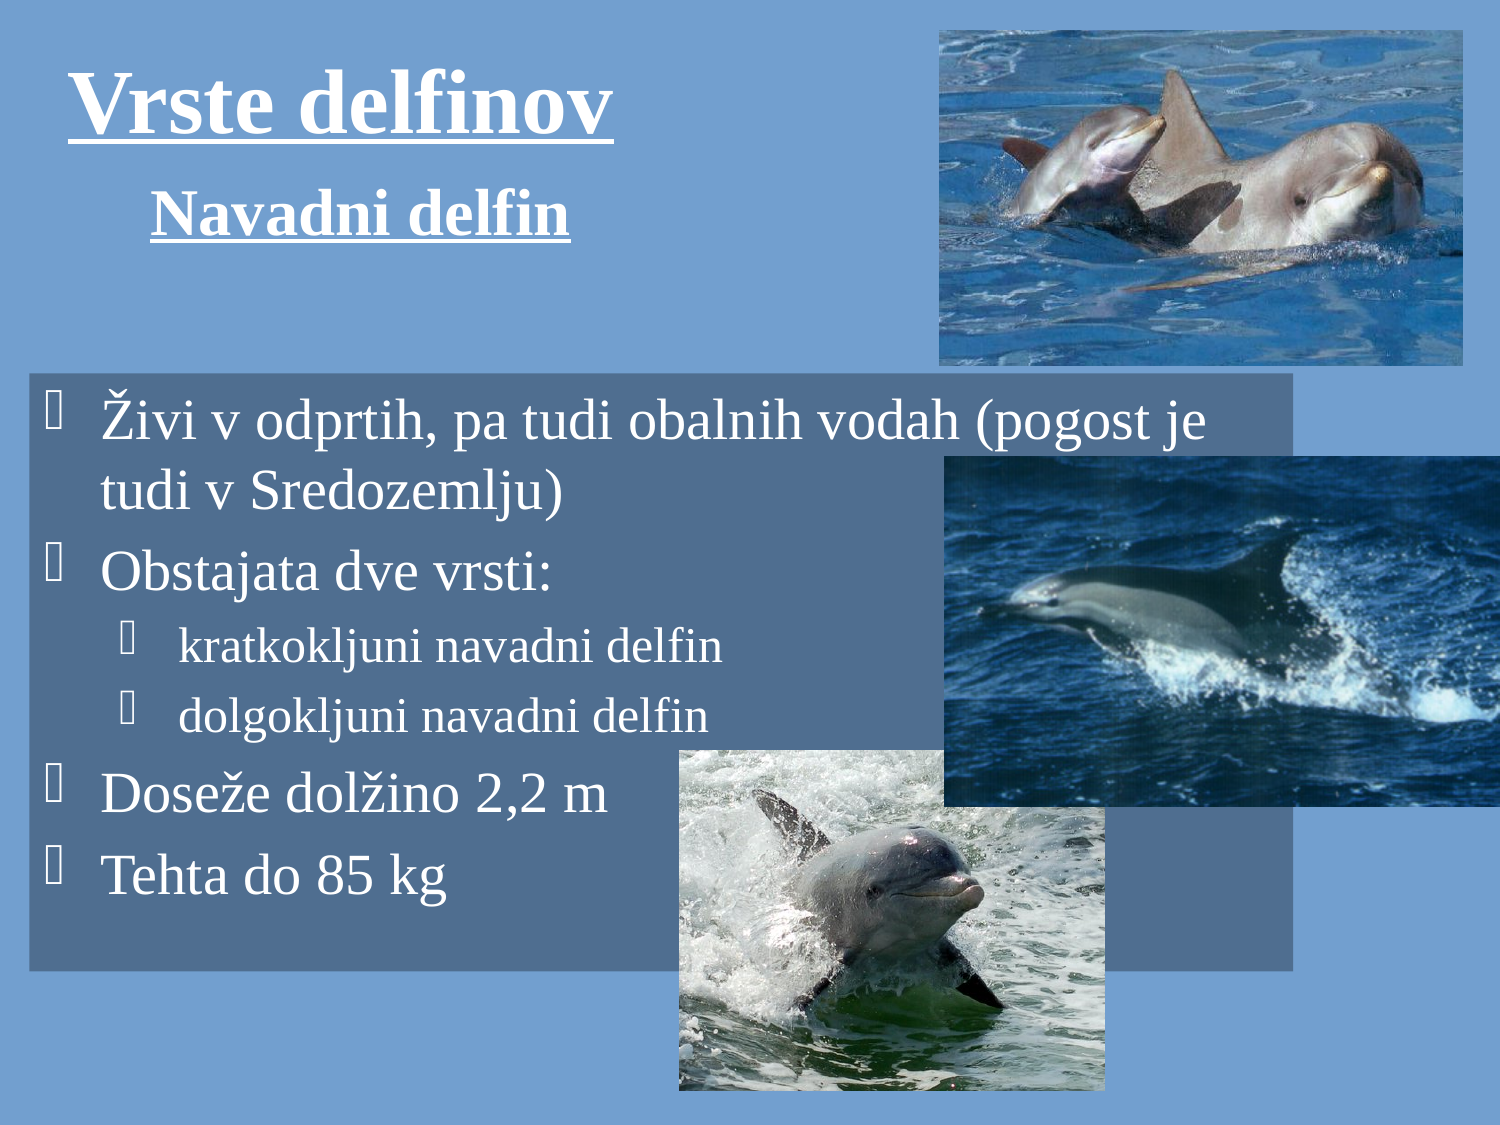

Vrste delfinov
Navadni delfin
Živi v odprtih, pa tudi obalnih vodah (pogost je tudi v Sredozemlju)
Obstajata dve vrsti:
 kratkokljuni navadni delfin
 dolgokljuni navadni delfin
Doseže dolžino 2,2 m
Tehta do 85 kg